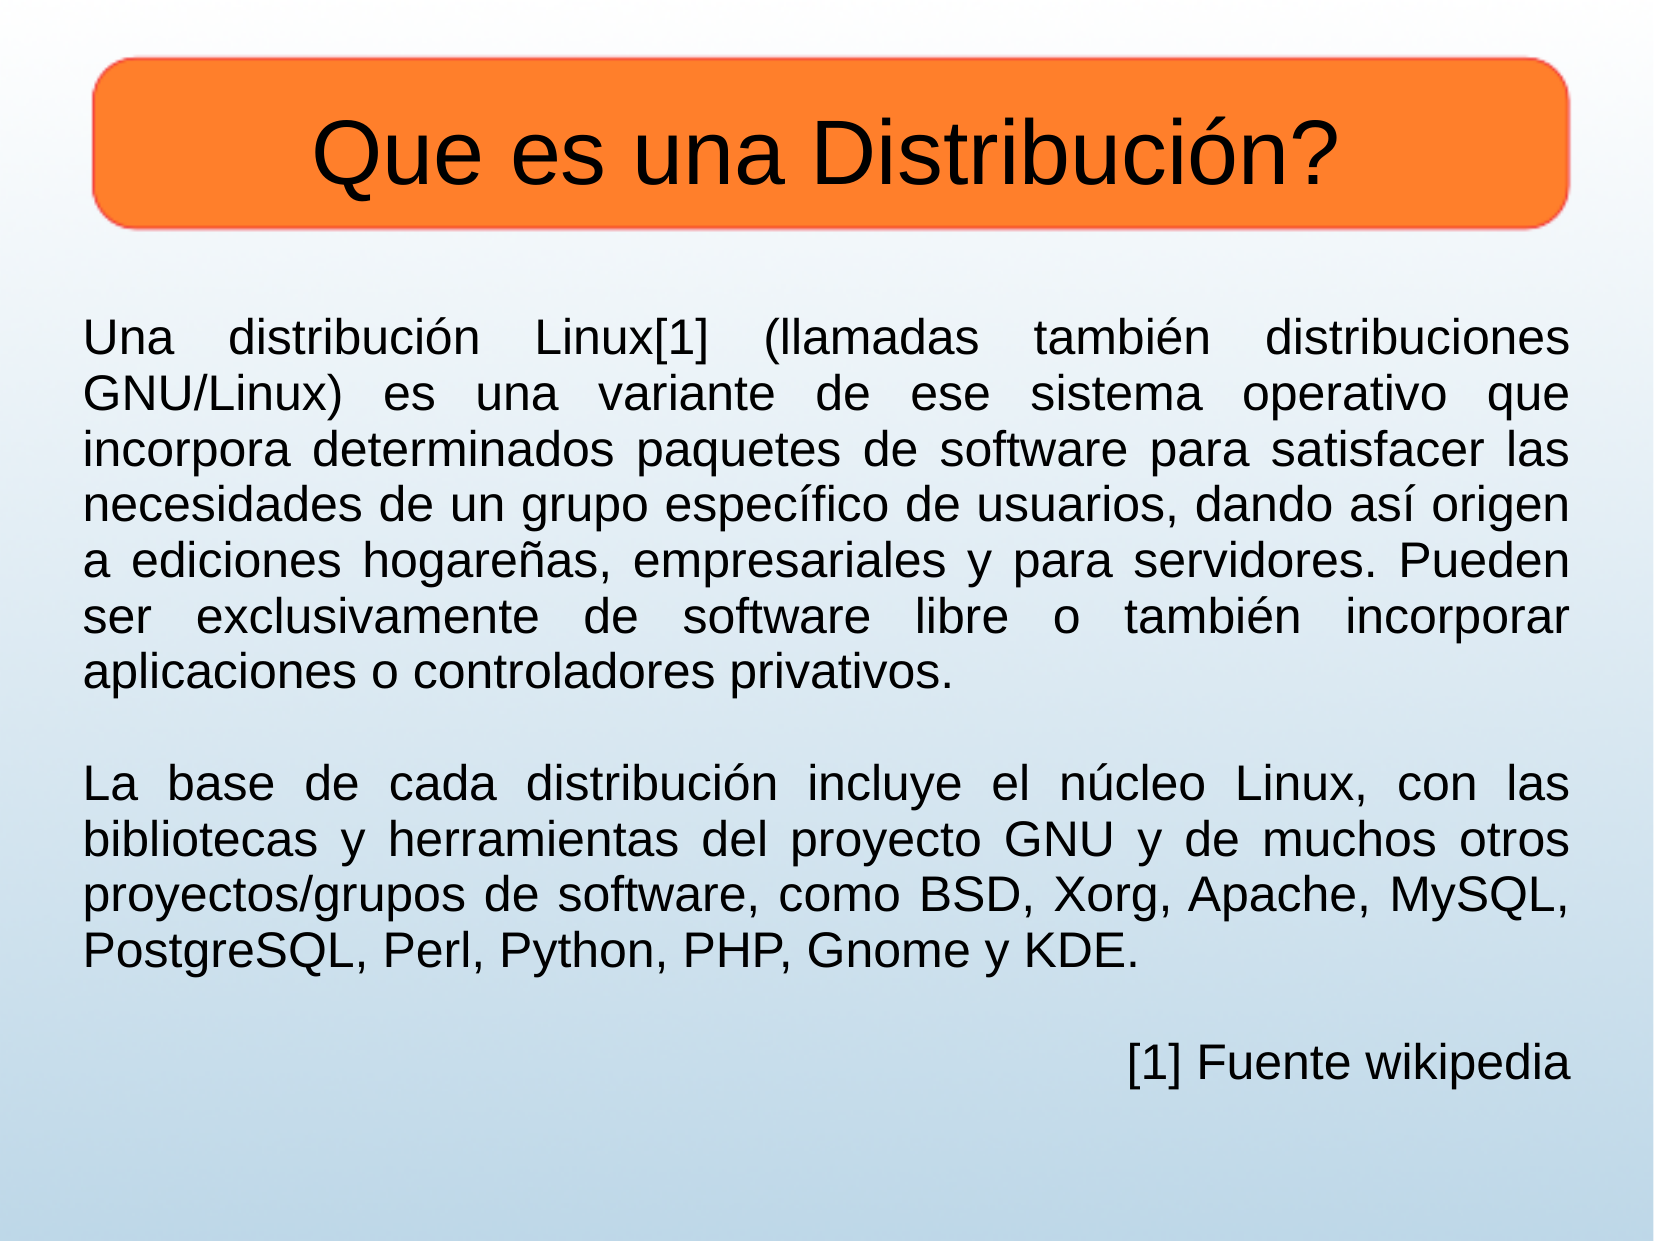

# Que es una Distribución?
Una distribución Linux[1] (llamadas también distribuciones GNU/Linux) es una variante de ese sistema operativo que incorpora determinados paquetes de software para satisfacer las necesidades de un grupo específico de usuarios, dando así origen a ediciones hogareñas, empresariales y para servidores. Pueden ser exclusivamente de software libre o también incorporar aplicaciones o controladores privativos.
La base de cada distribución incluye el núcleo Linux, con las bibliotecas y herramientas del proyecto GNU y de muchos otros proyectos/grupos de software, como BSD, Xorg, Apache, MySQL, PostgreSQL, Perl, Python, PHP, Gnome y KDE.
[1] Fuente wikipedia